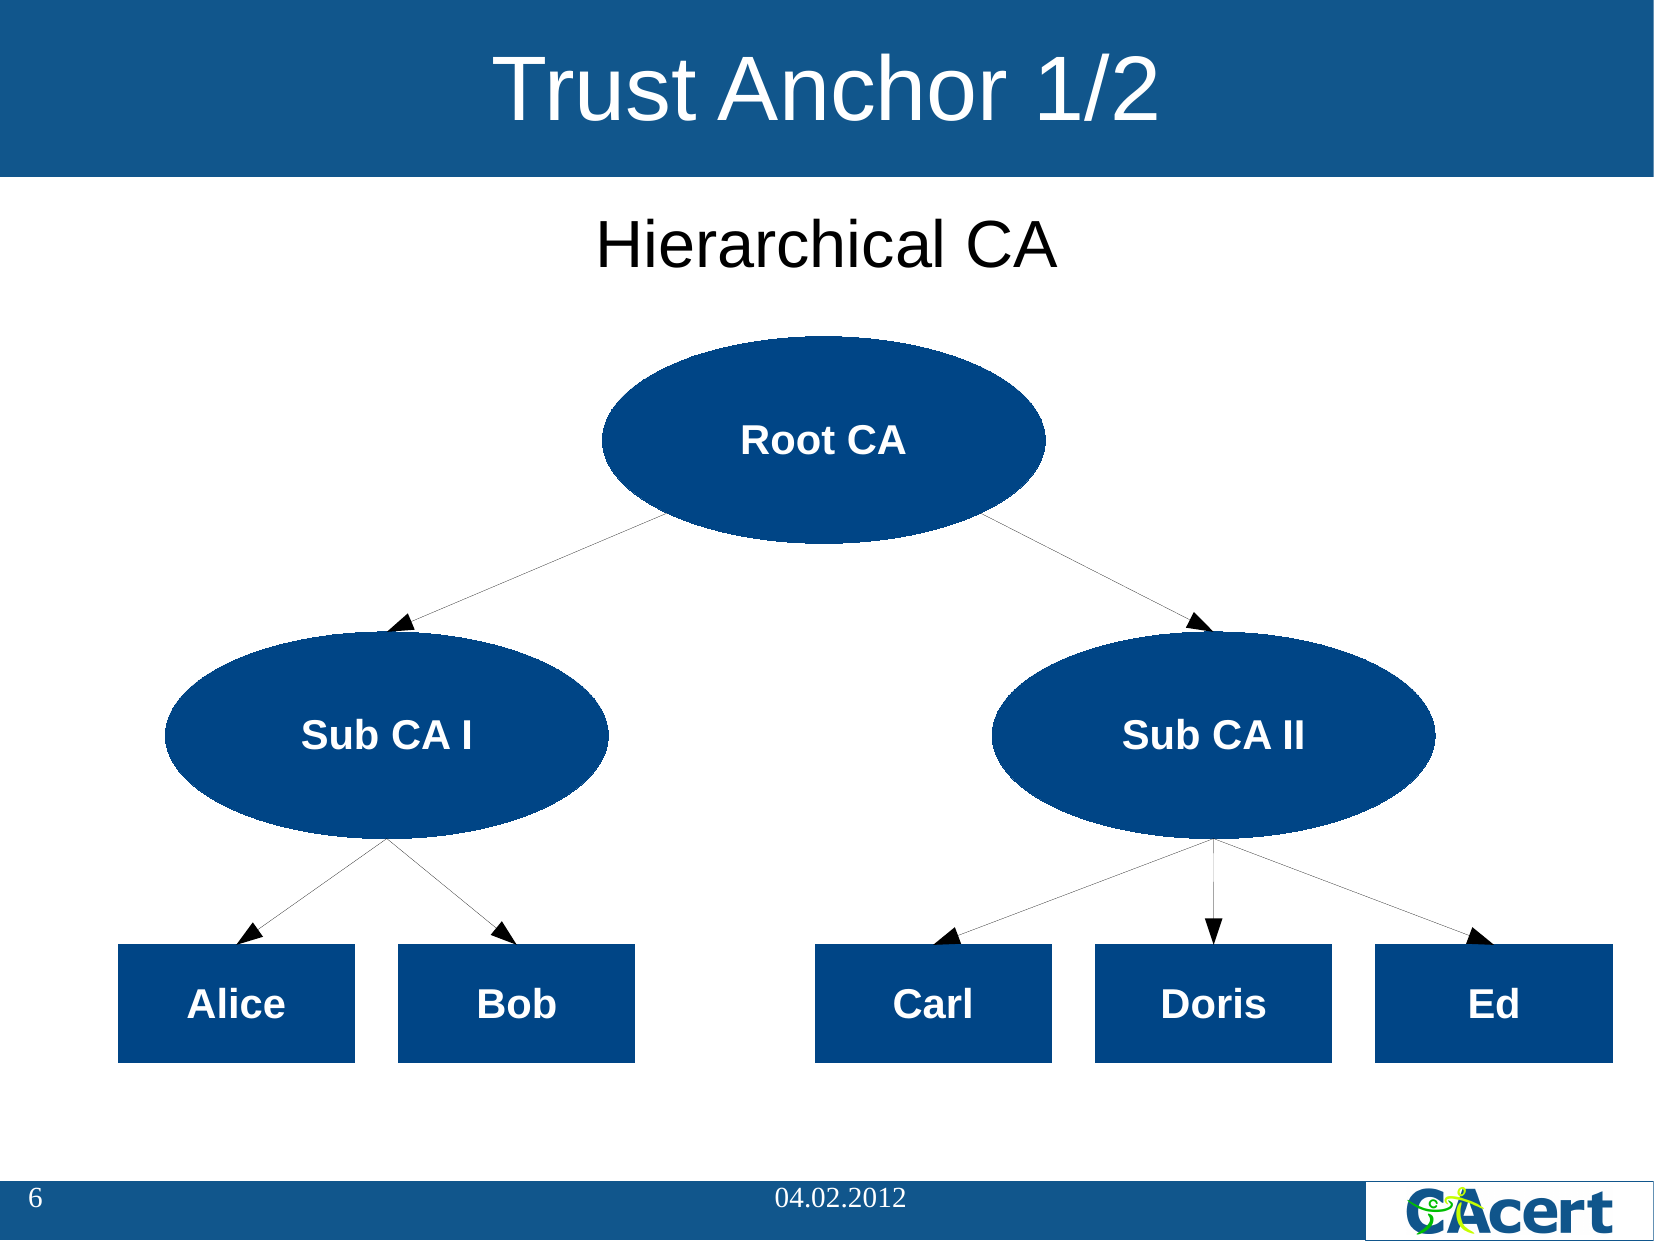

# Trust Anchor 1/2
Hierarchical CA
Root CA
Sub CA I
Sub CA II
Alice
Bob
Carl
Doris
Ed
6
04.02.2012